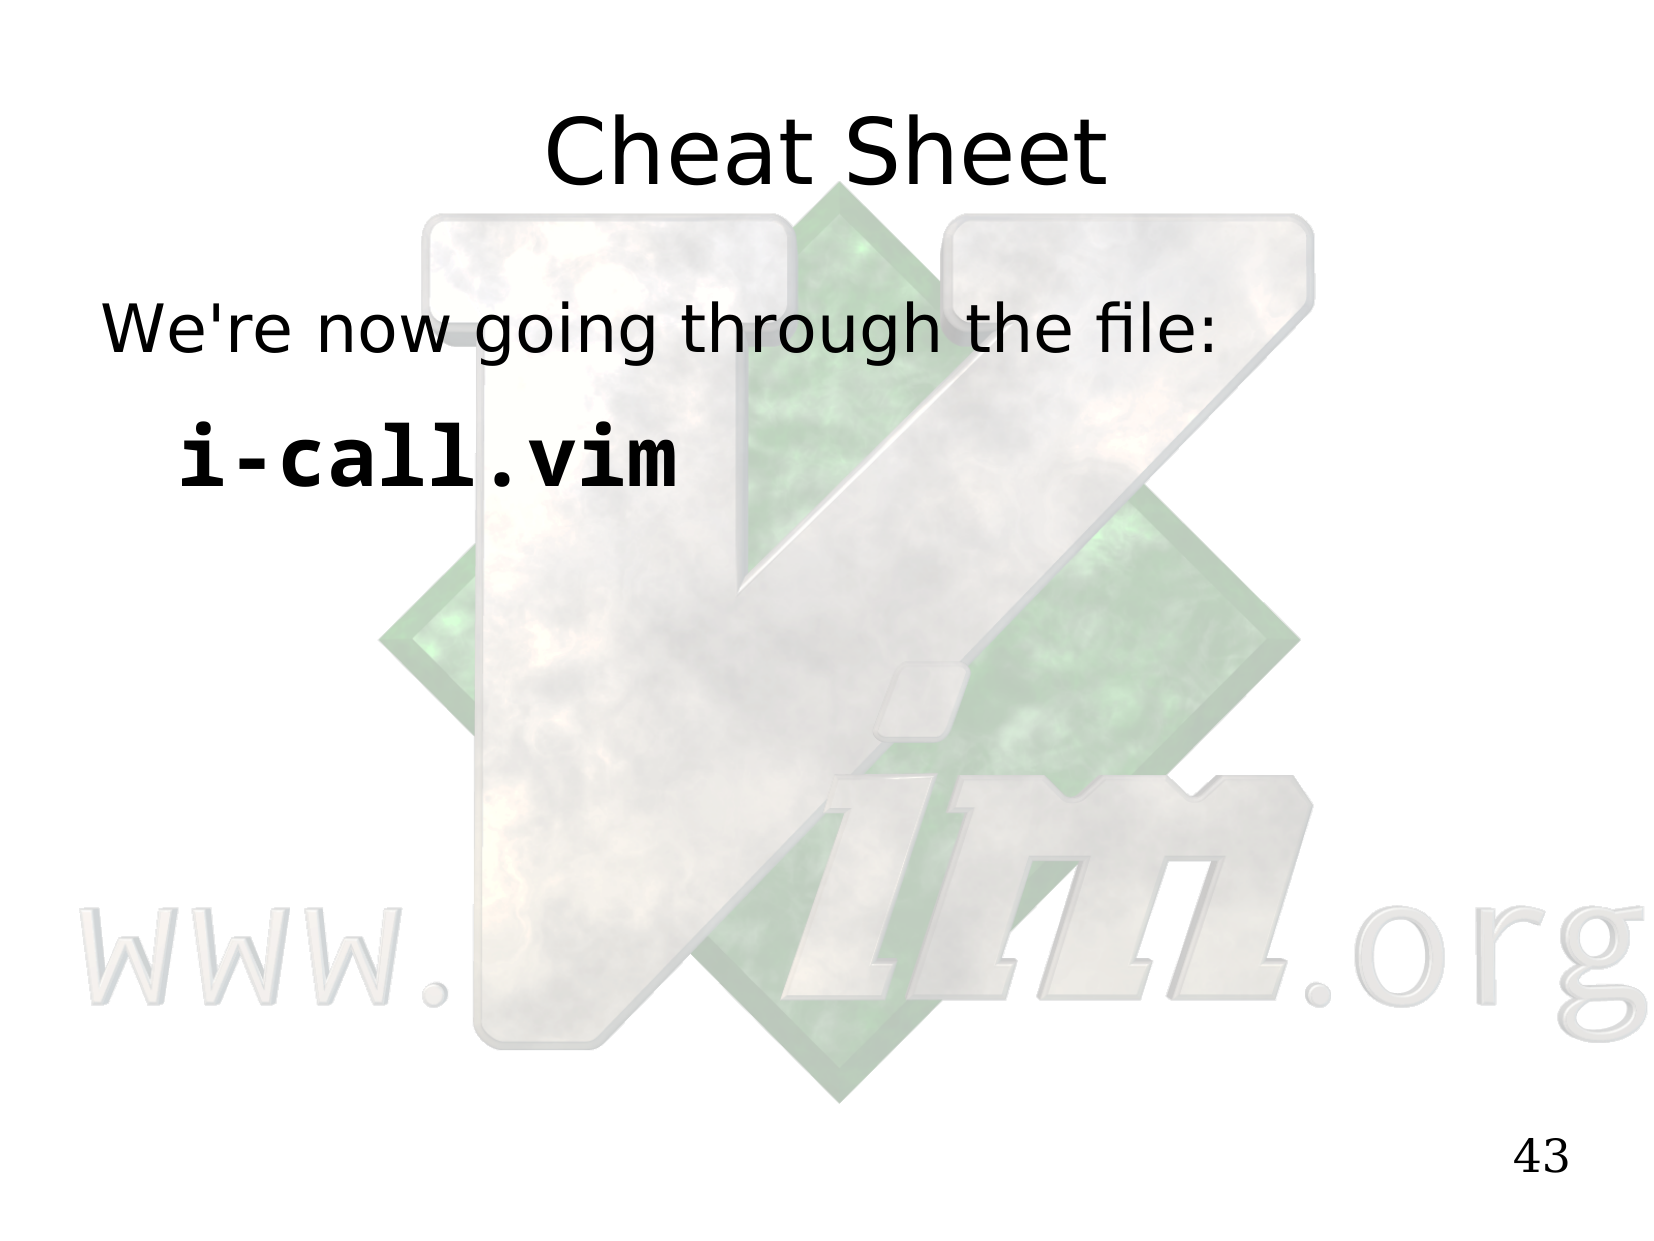

# Cheat Sheet
We're now going through the file:
i-call.vim
43